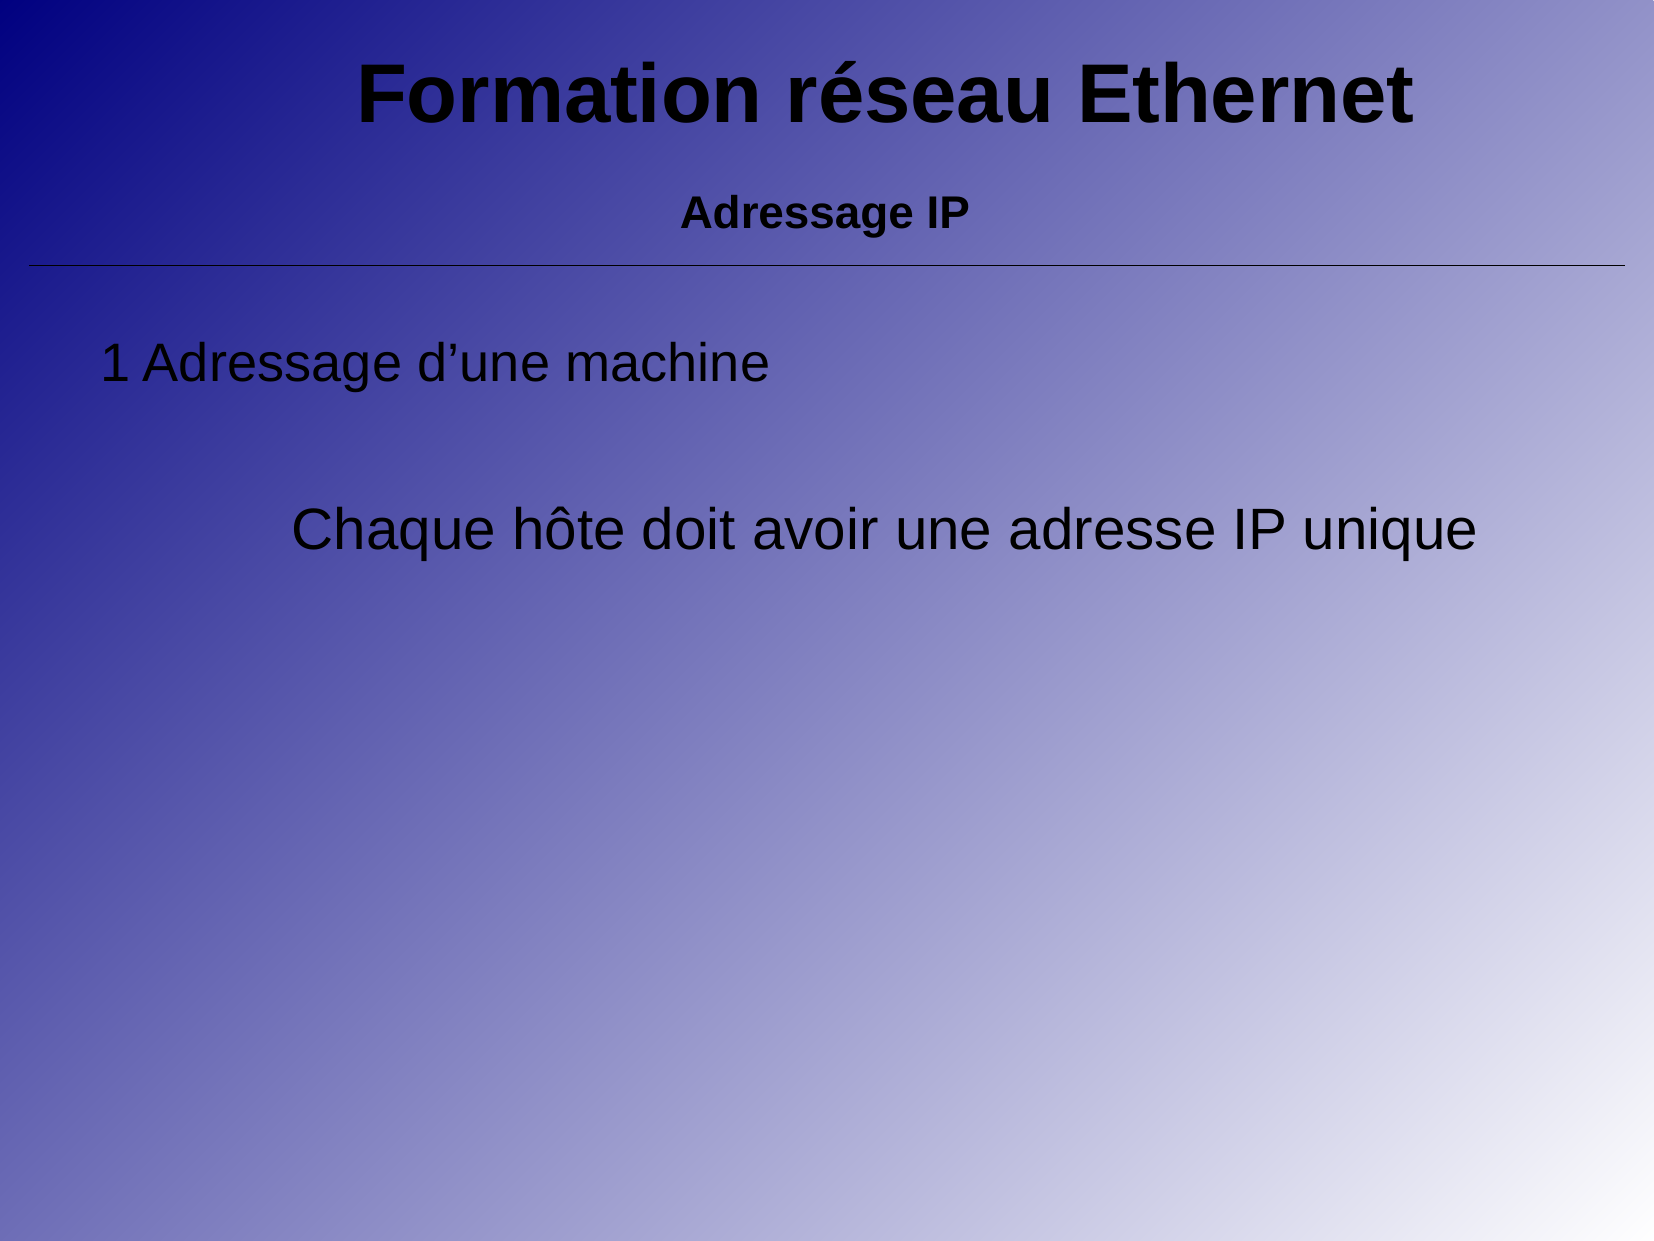

Formation réseau Ethernet
Adressage IP
1 Adressage d’une machine
Chaque hôte doit avoir une adresse IP unique